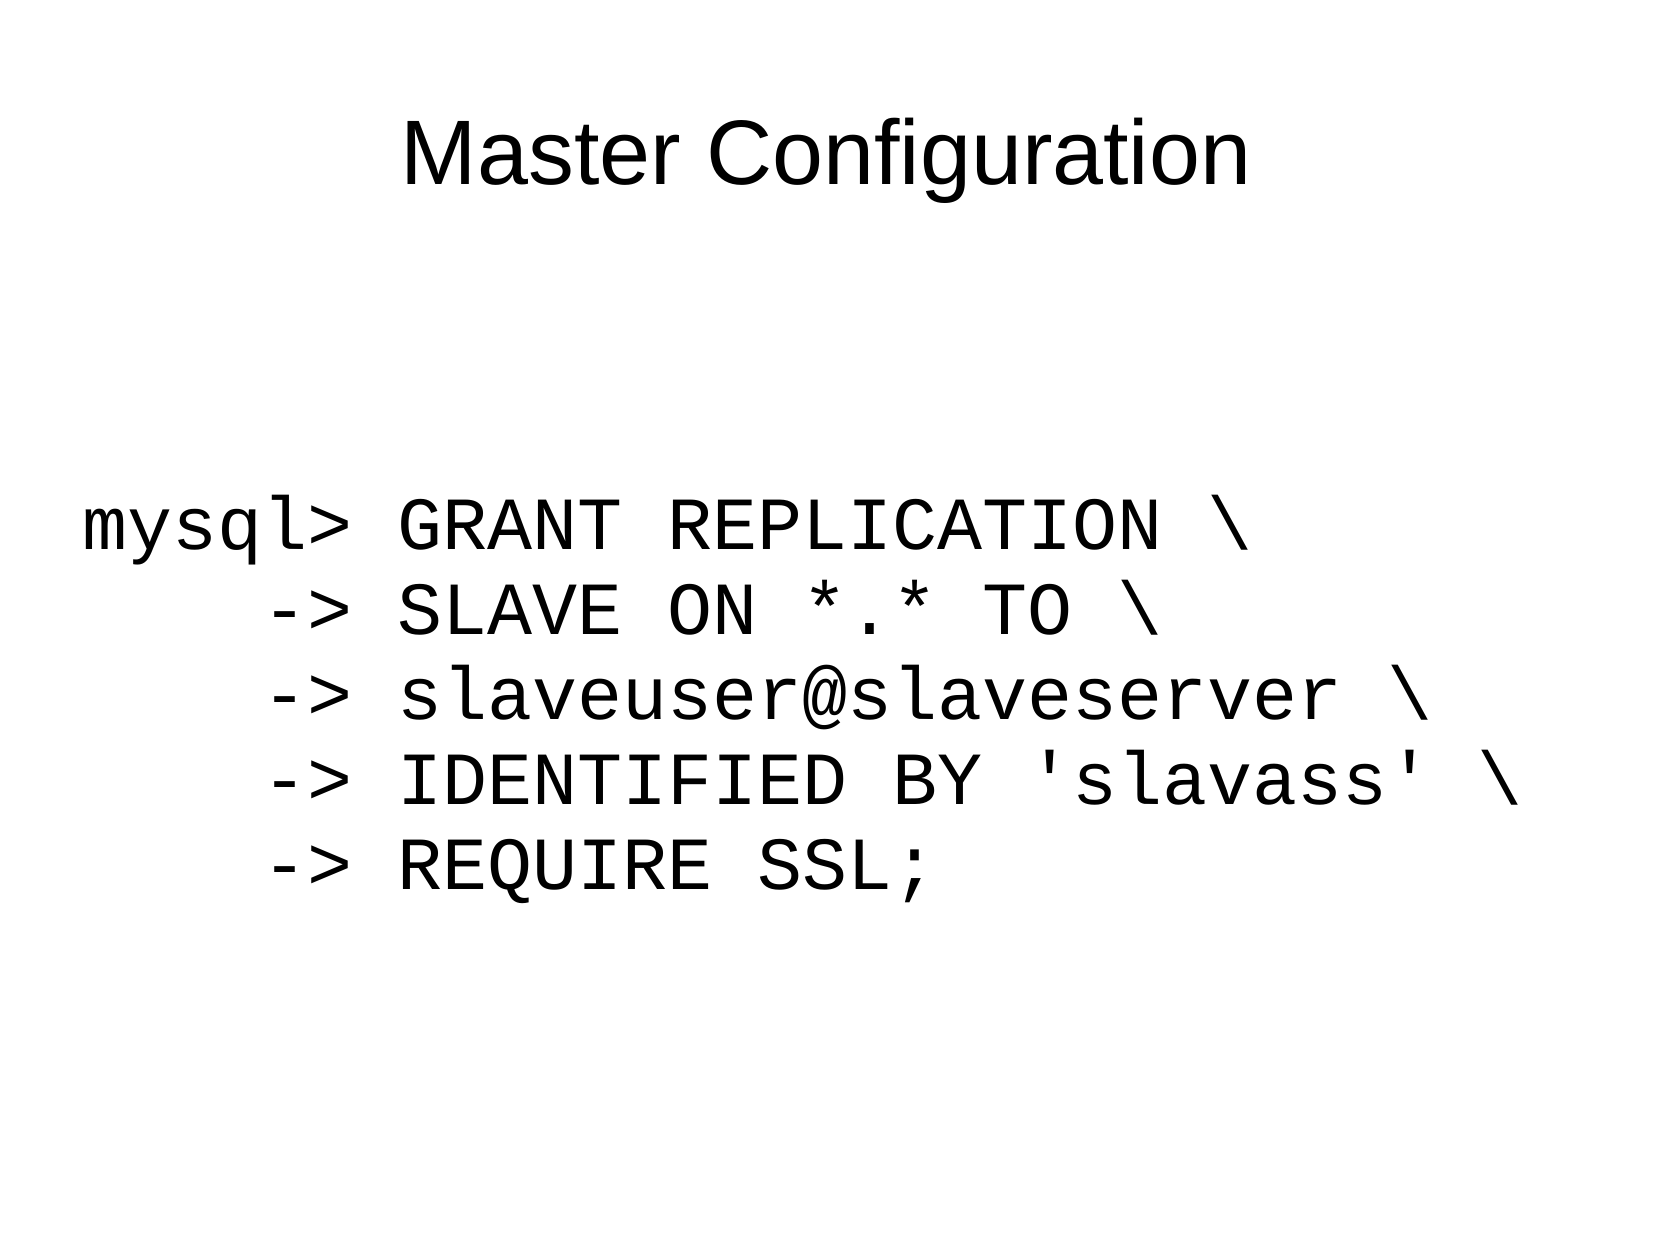

# Master Configuration
mysql> GRANT REPLICATION \
 -> SLAVE ON *.* TO \
 -> slaveuser@slaveserver \
 -> IDENTIFIED BY 'slavass' \
 -> REQUIRE SSL;